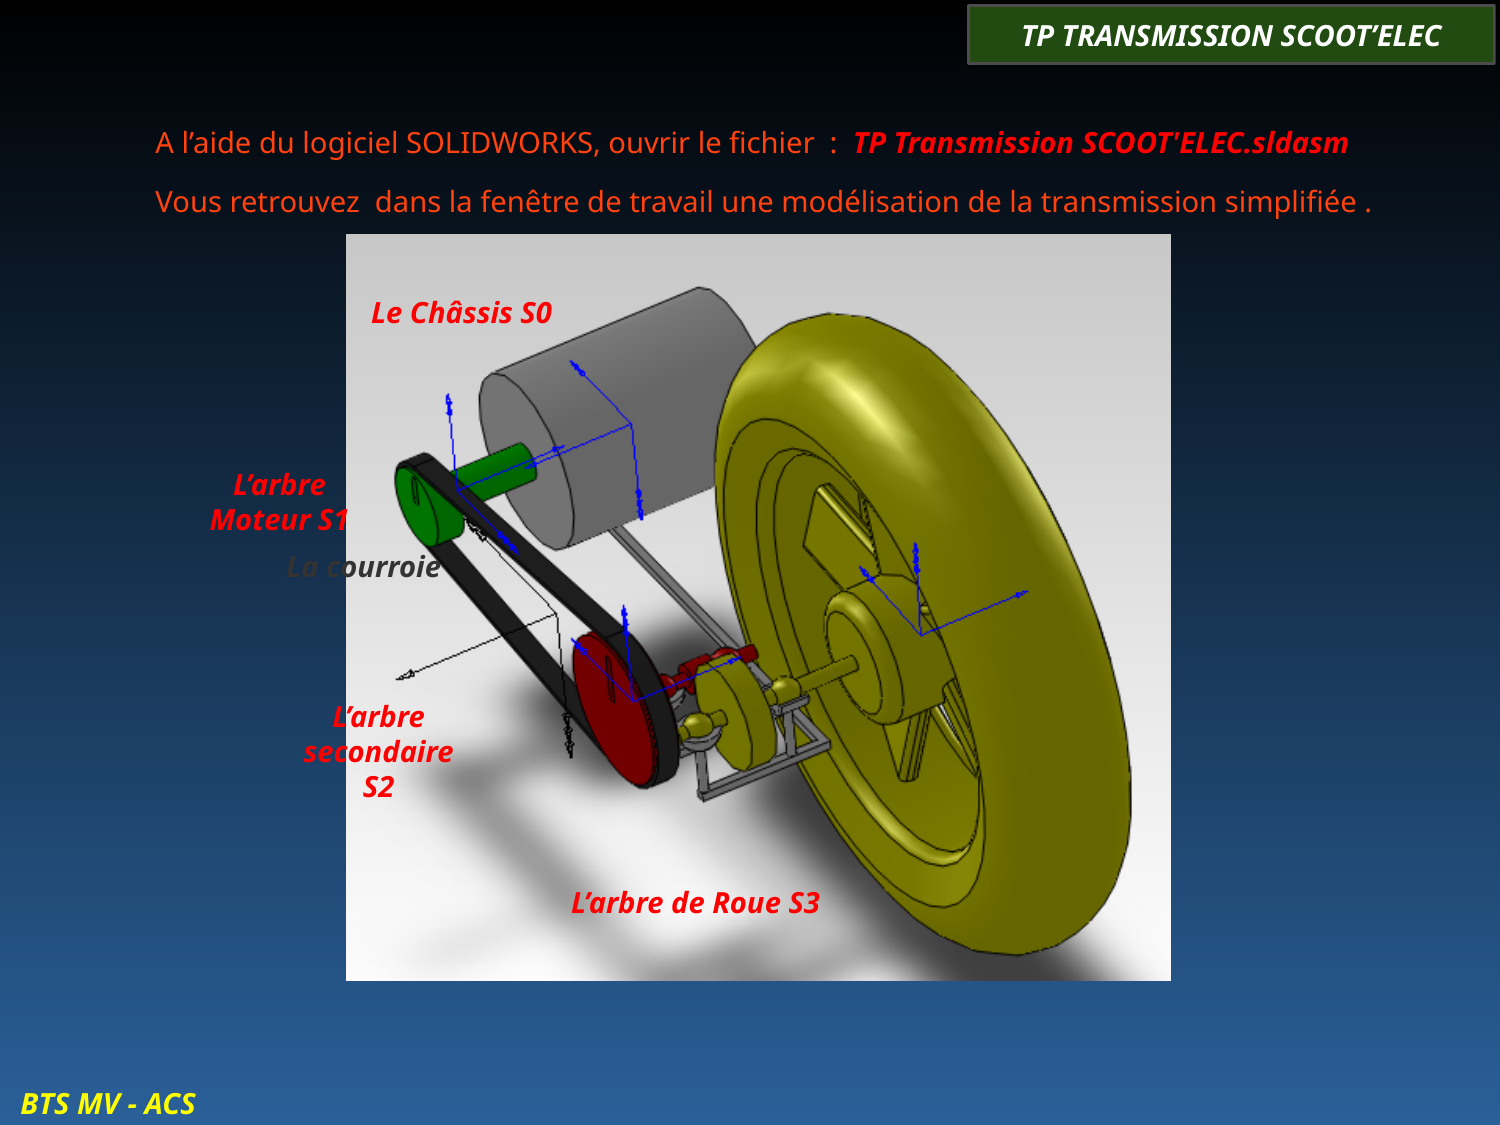

A l’aide du logiciel SOLIDWORKS, ouvrir le fichier : TP Transmission SCOOT'ELEC.sldasm
Vous retrouvez dans la fenêtre de travail une modélisation de la transmission simplifiée .
Le Châssis S0
L’arbre Moteur S1
La courroie
L’arbre secondaire S2
L’arbre de Roue S3